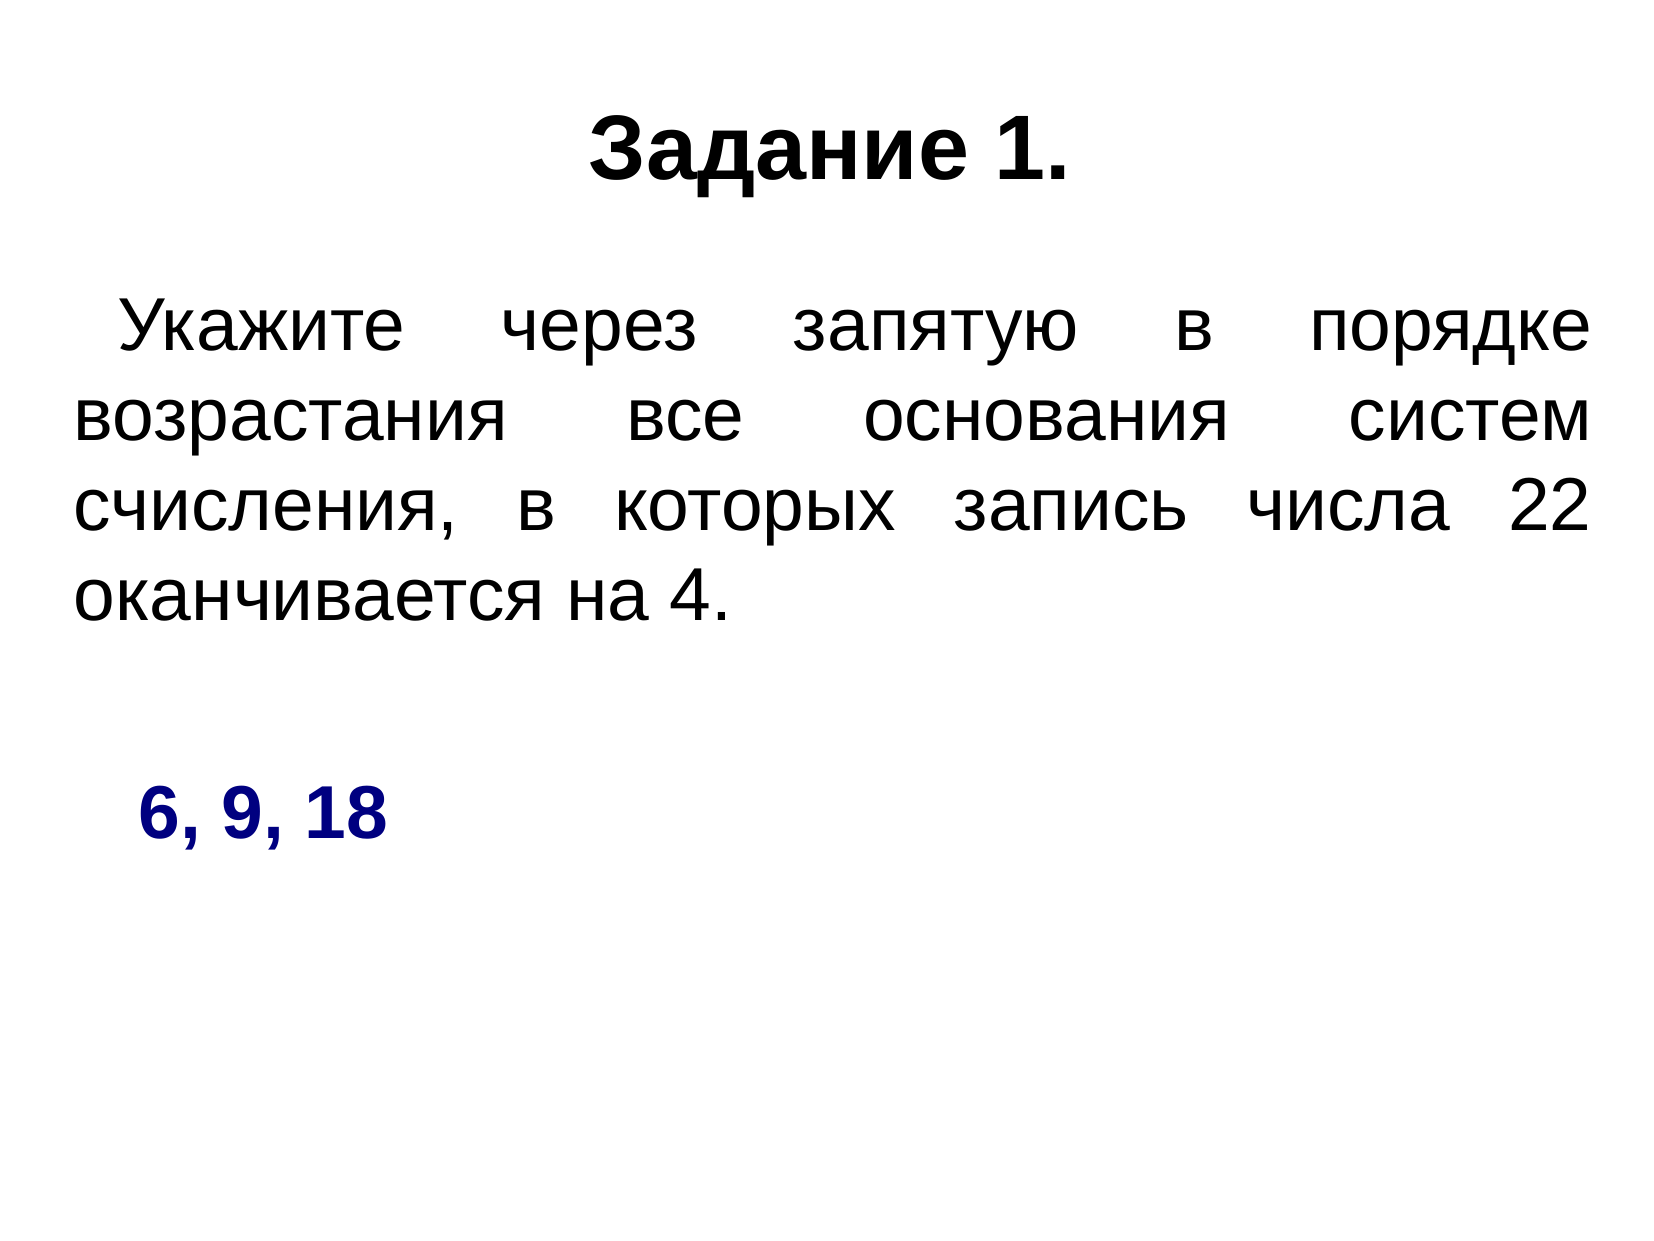

# Задание 1.
Укажите через запятую в порядке возрастания все основания систем счисления, в которых запись числа 22 оканчивается на 4.
 6, 9, 18